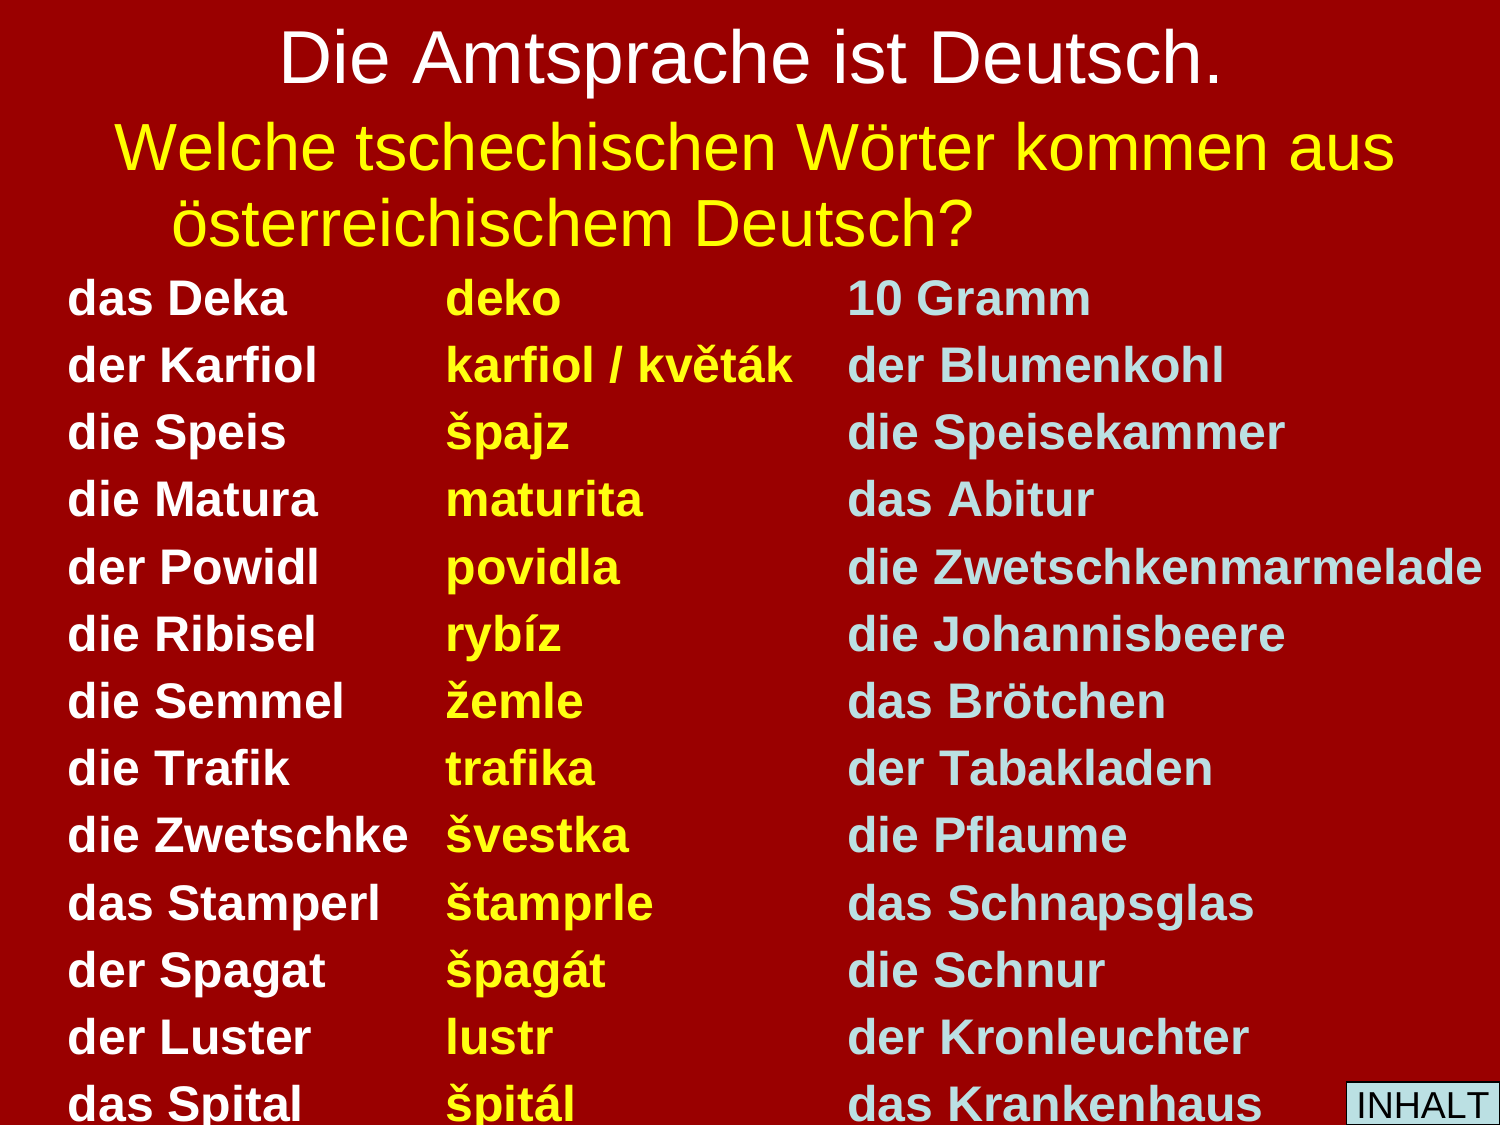

# Die Amtsprache ist Deutsch.
Welche tschechischen Wörter kommen aus österreichischem Deutsch?
das Deka
der Karfiol
die Speis
die Matura
der Powidl
die Ribisel
die Semmel
die Trafik
die Zwetschke
das Stamperl
der Spagat
der Luster
das Spital
deko
karfiol / květák
špajz
maturita
povidla
rybíz
žemle
trafika
švestka
štamprle
špagát
lustr
špitál
10 Gramm
der Blumenkohl
die Speisekammer
das Abitur
die Zwetschkenmarmelade
die Johannisbeere
das Brötchen
der Tabakladen
die Pflaume
das Schnapsglas
die Schnur
der Kronleuchter
das Krankenhaus
INHALT